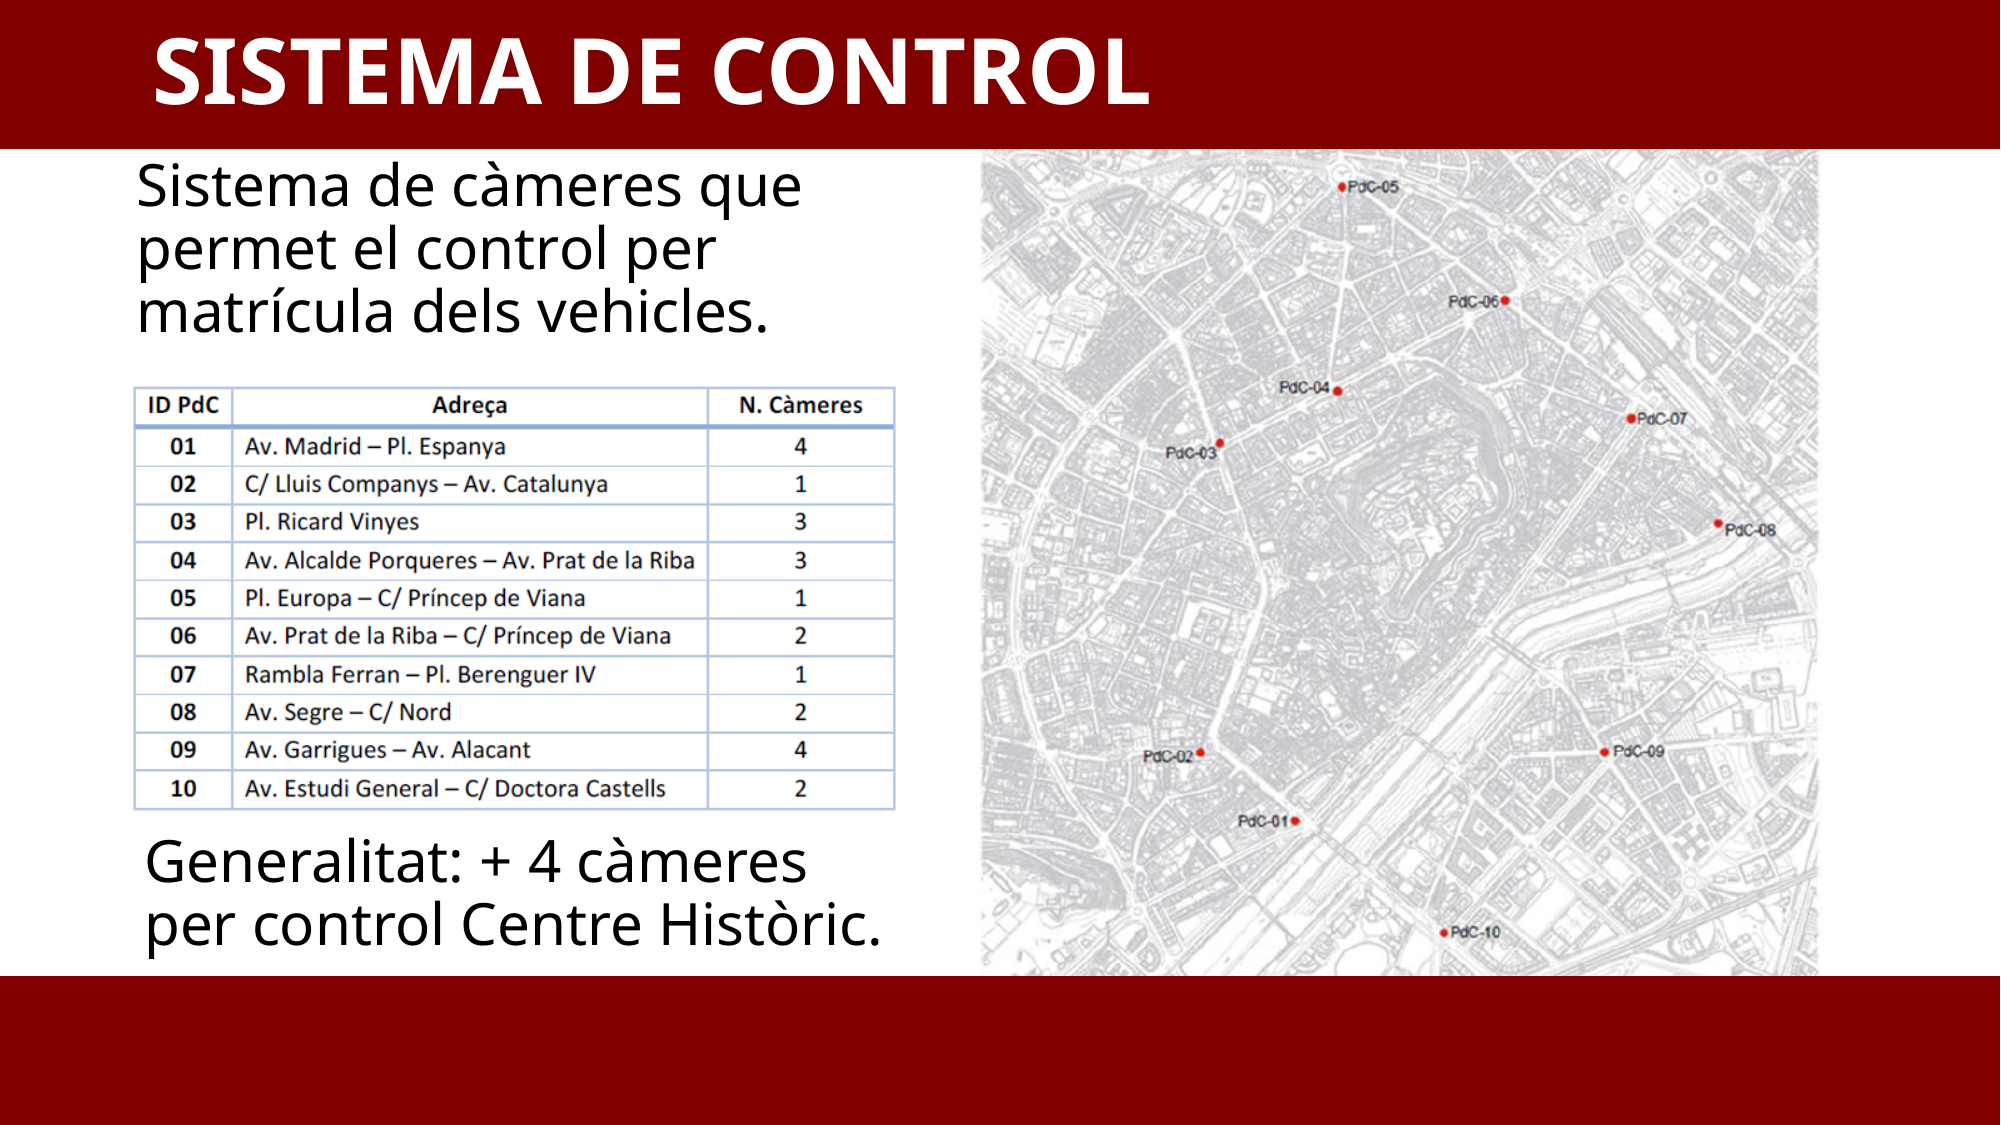

SISTEMA DE CONTROL
# Sistema de càmeres que permet el control per matrícula dels vehicles.
Generalitat: + 4 càmeres per control Centre Històric.